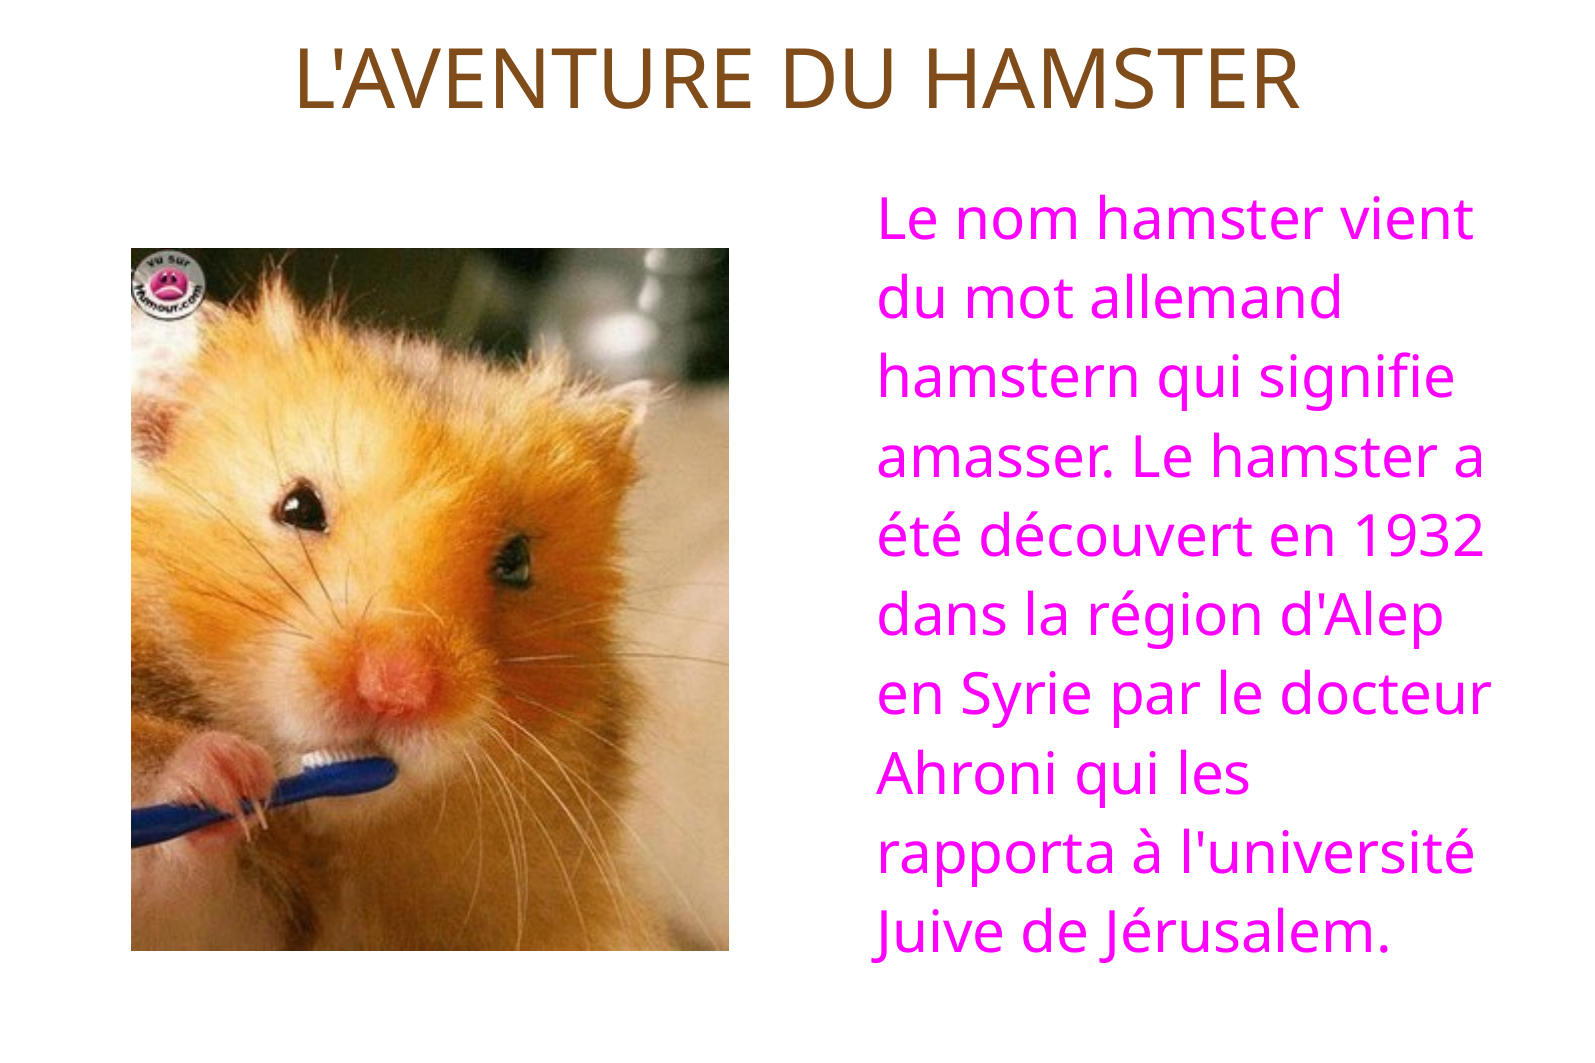

# L'AVENTURE DU HAMSTER
Le nom hamster vient du mot allemand hamstern qui signifie amasser. Le hamster a été découvert en 1932 dans la région d'Alep en Syrie par le docteur Ahroni qui les rapporta à l'université Juive de Jérusalem.